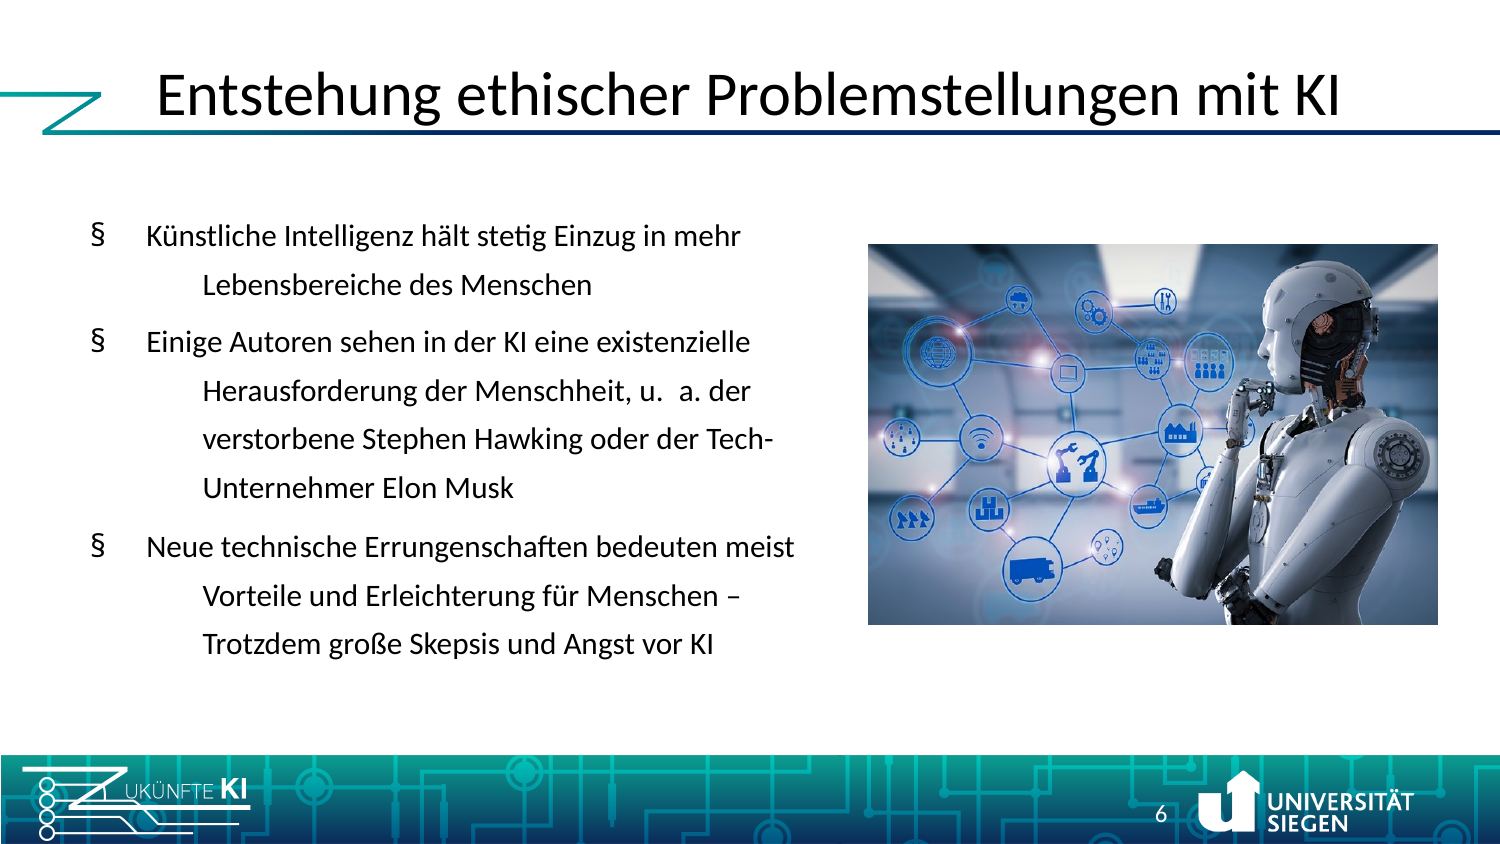

# Entstehung ethischer Problemstellungen mit KI
Künstliche Intelligenz hält stetig Einzug in mehr Lebensbereiche des Menschen
Einige Autoren sehen in der KI eine existenzielle Herausforderung der Menschheit, u.  a. der verstorbene Stephen Hawking oder der Tech-Unternehmer Elon Musk
Neue technische Errungenschaften bedeuten meist Vorteile und Erleichterung für Menschen – Trotzdem große Skepsis und Angst vor KI